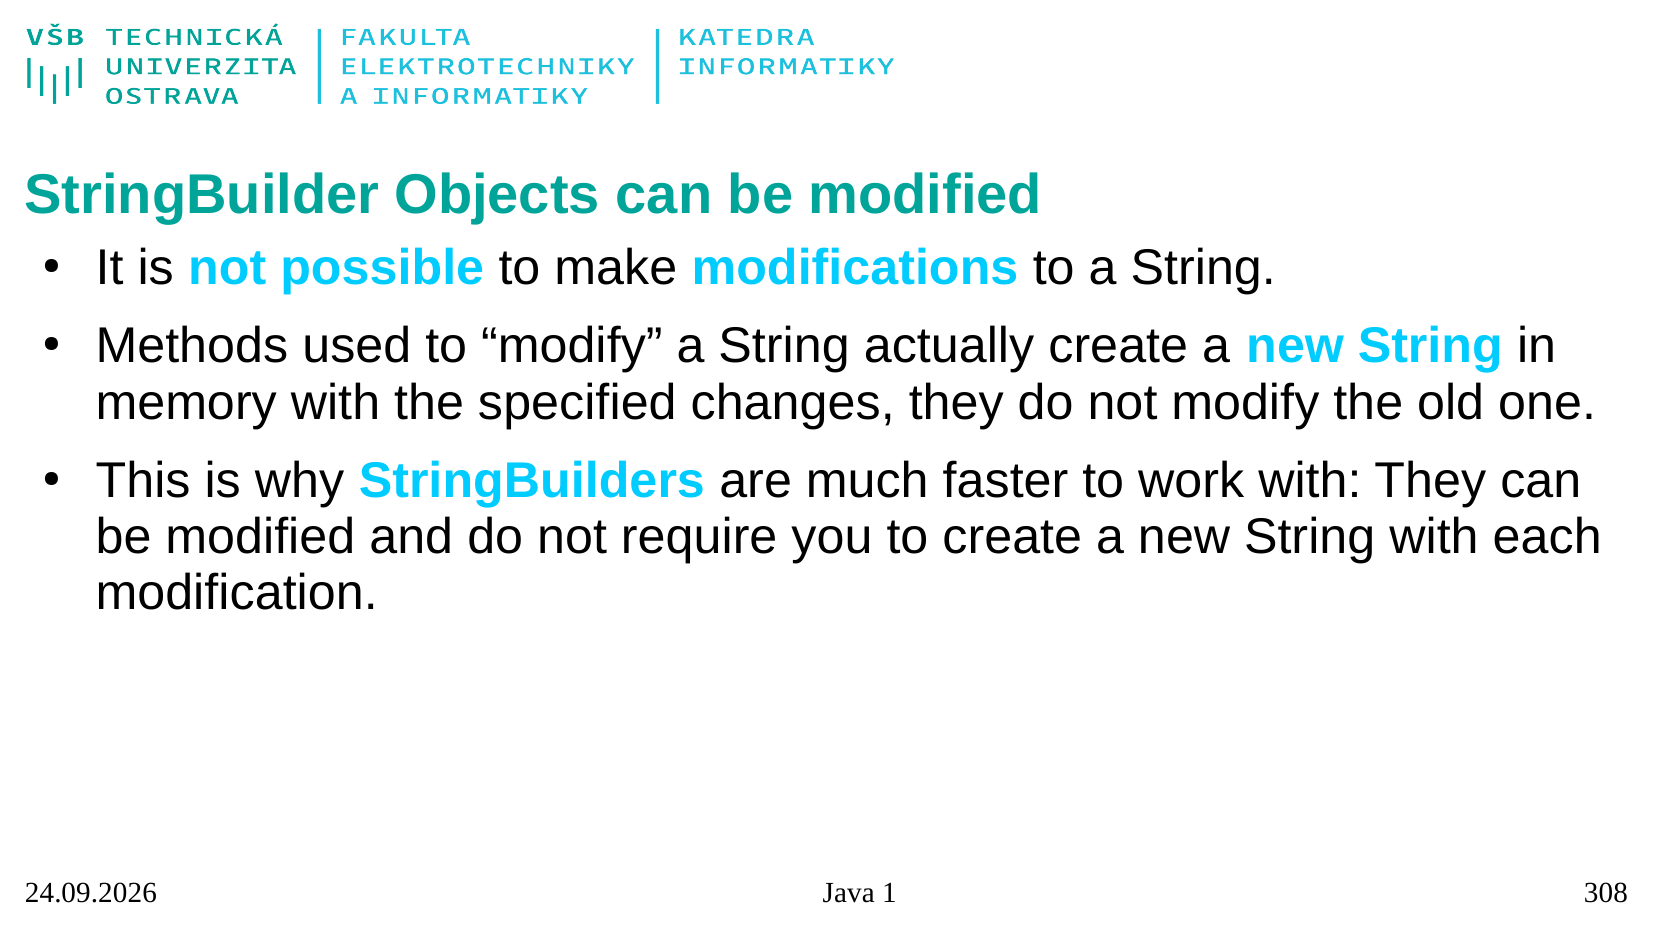

# StringBuilder Objects can be modified
It is not possible to make modifications to a String.
Methods used to “modify” a String actually create a new String in memory with the specified changes, they do not modify the old one.
This is why StringBuilders are much faster to work with: They can be modified and do not require you to create a new String with each modification.
Java 1
308